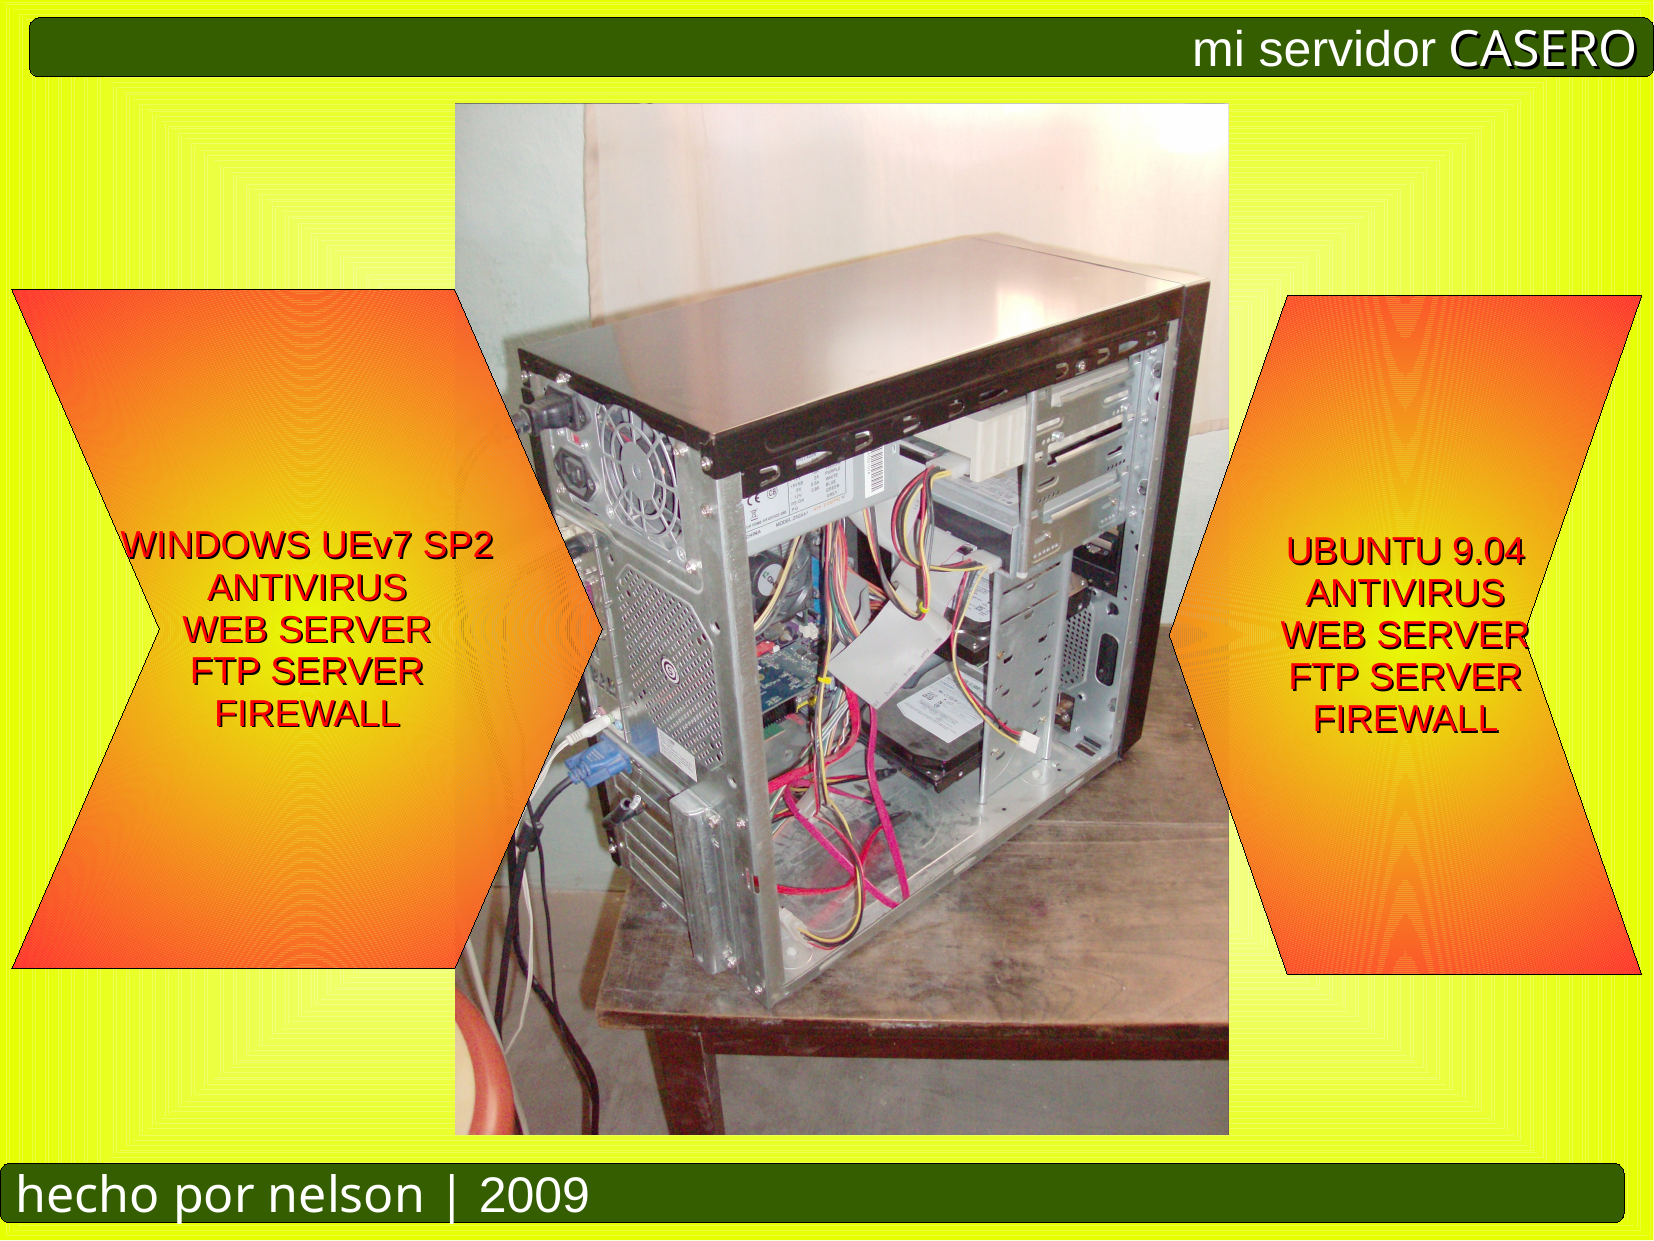

WINDOWS UEv7 SP2
ANTIVIRUS
WEB SERVER
FTP SERVER
FIREWALL
UBUNTU 9.04
ANTIVIRUS
WEB SERVER
FTP SERVER
FIREWALL